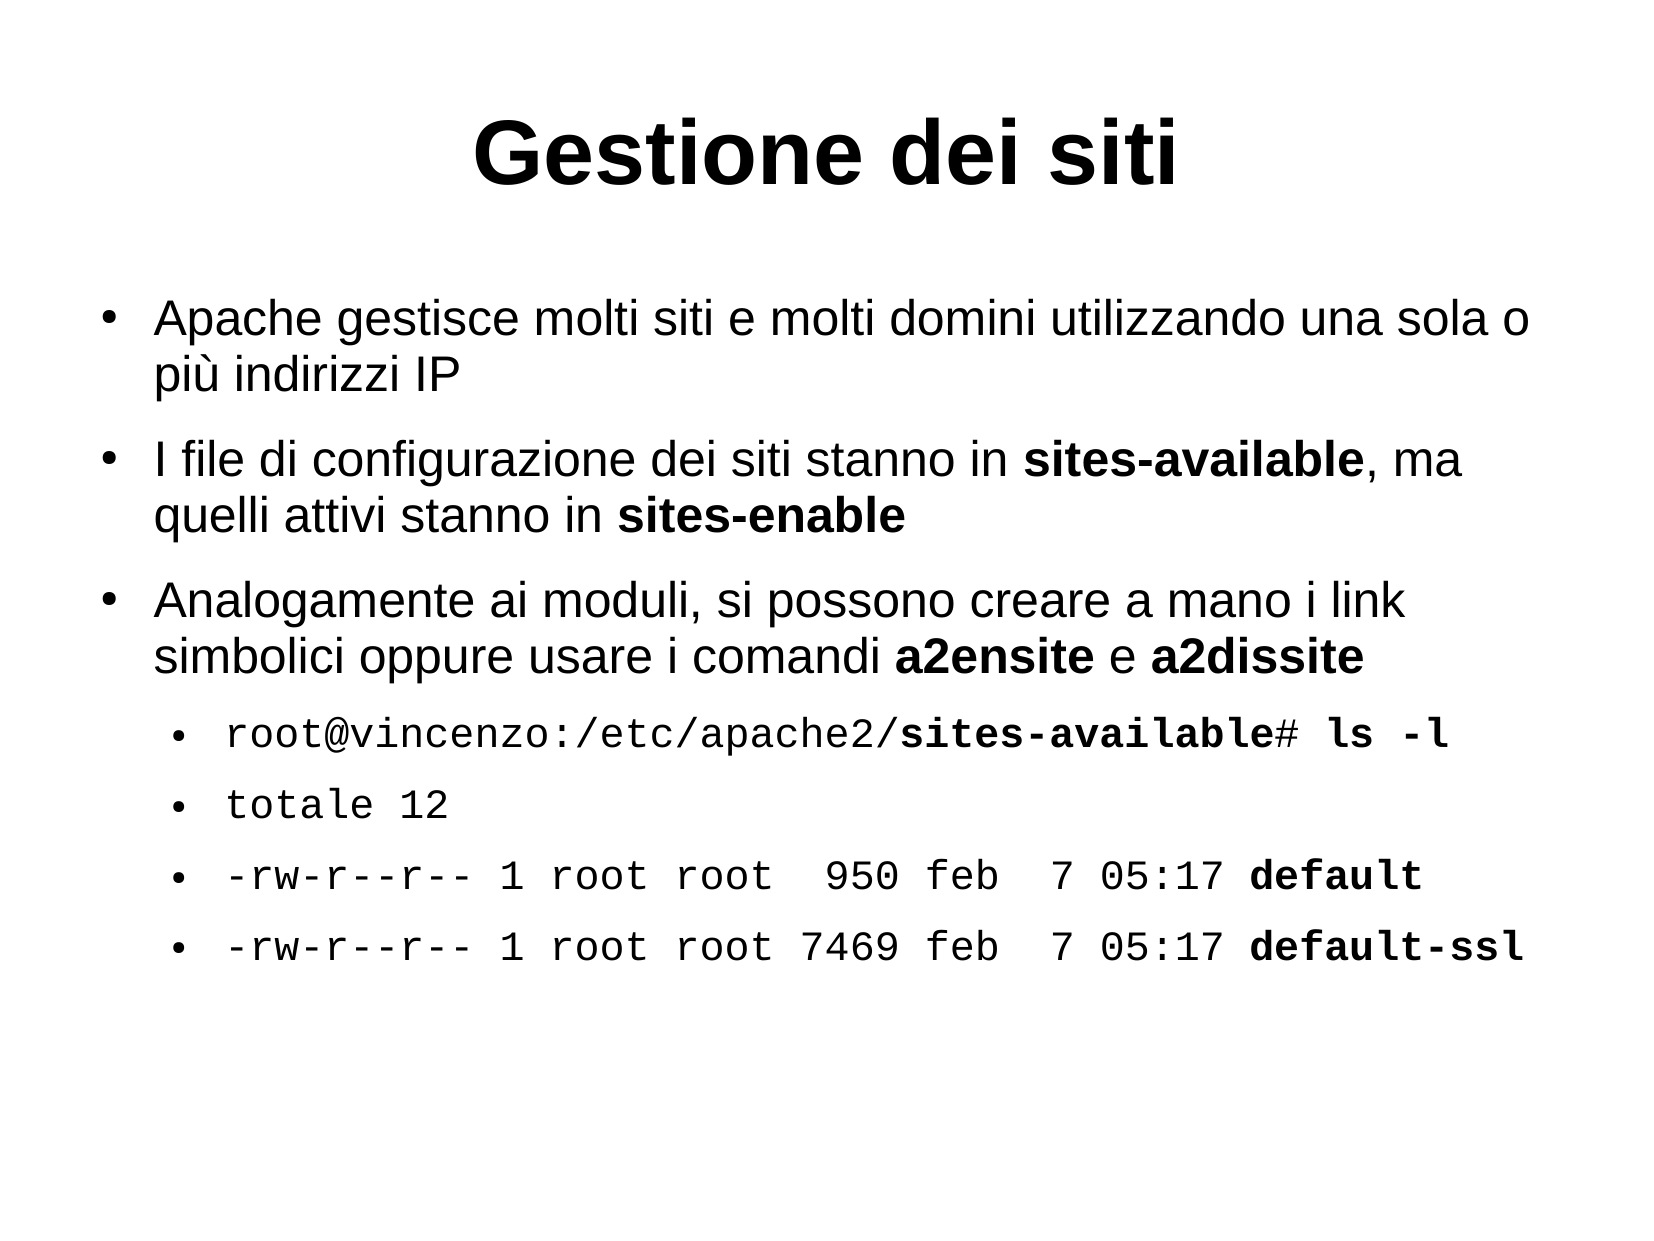

# Gestione dei siti
Apache gestisce molti siti e molti domini utilizzando una sola o più indirizzi IP
I file di configurazione dei siti stanno in sites-available, ma quelli attivi stanno in sites-enable
Analogamente ai moduli, si possono creare a mano i link simbolici oppure usare i comandi a2ensite e a2dissite
root@vincenzo:/etc/apache2/sites-available# ls -l
totale 12
-rw-r--r-- 1 root root 950 feb 7 05:17 default
-rw-r--r-- 1 root root 7469 feb 7 05:17 default-ssl